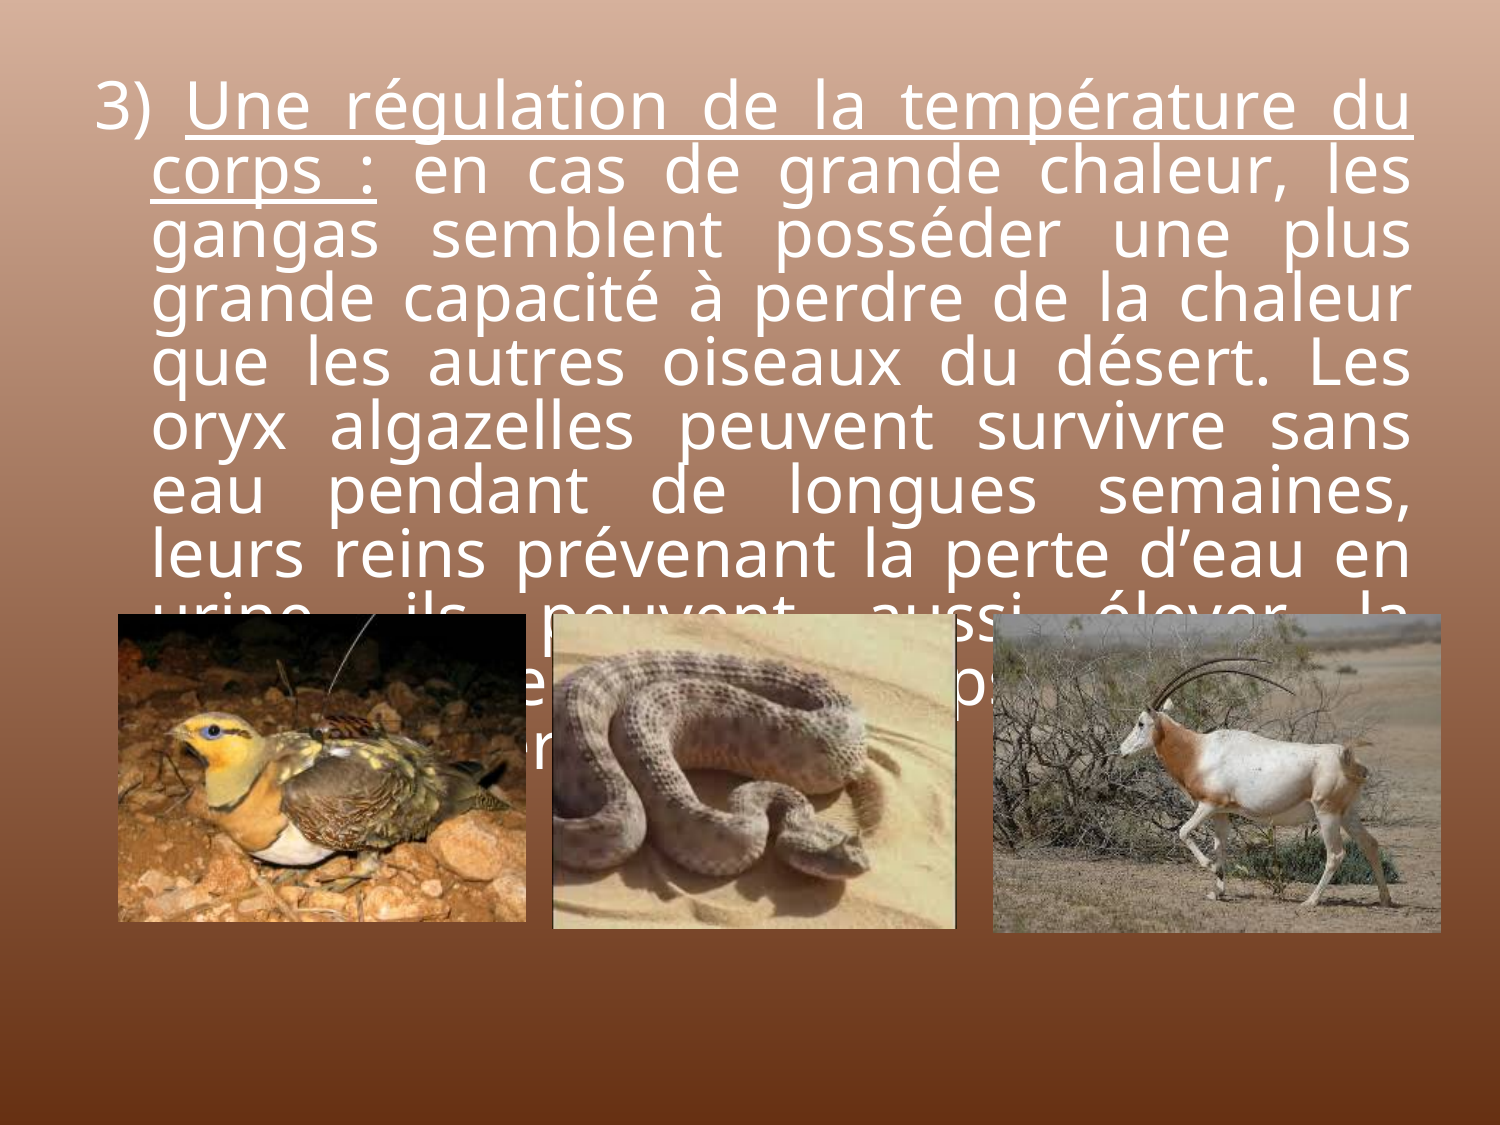

# 3) Une régulation de la température du corps : en cas de grande chaleur, les gangas semblent posséder une plus grande capacité à perdre de la chaleur que les autres oiseaux du désert. Les oryx algazelles peuvent survivre sans eau pendant de longues semaines, leurs reins prévenant la perte d’eau en urine, ils peuvent aussi élever la température de leur corps pour éviter de transpirer.